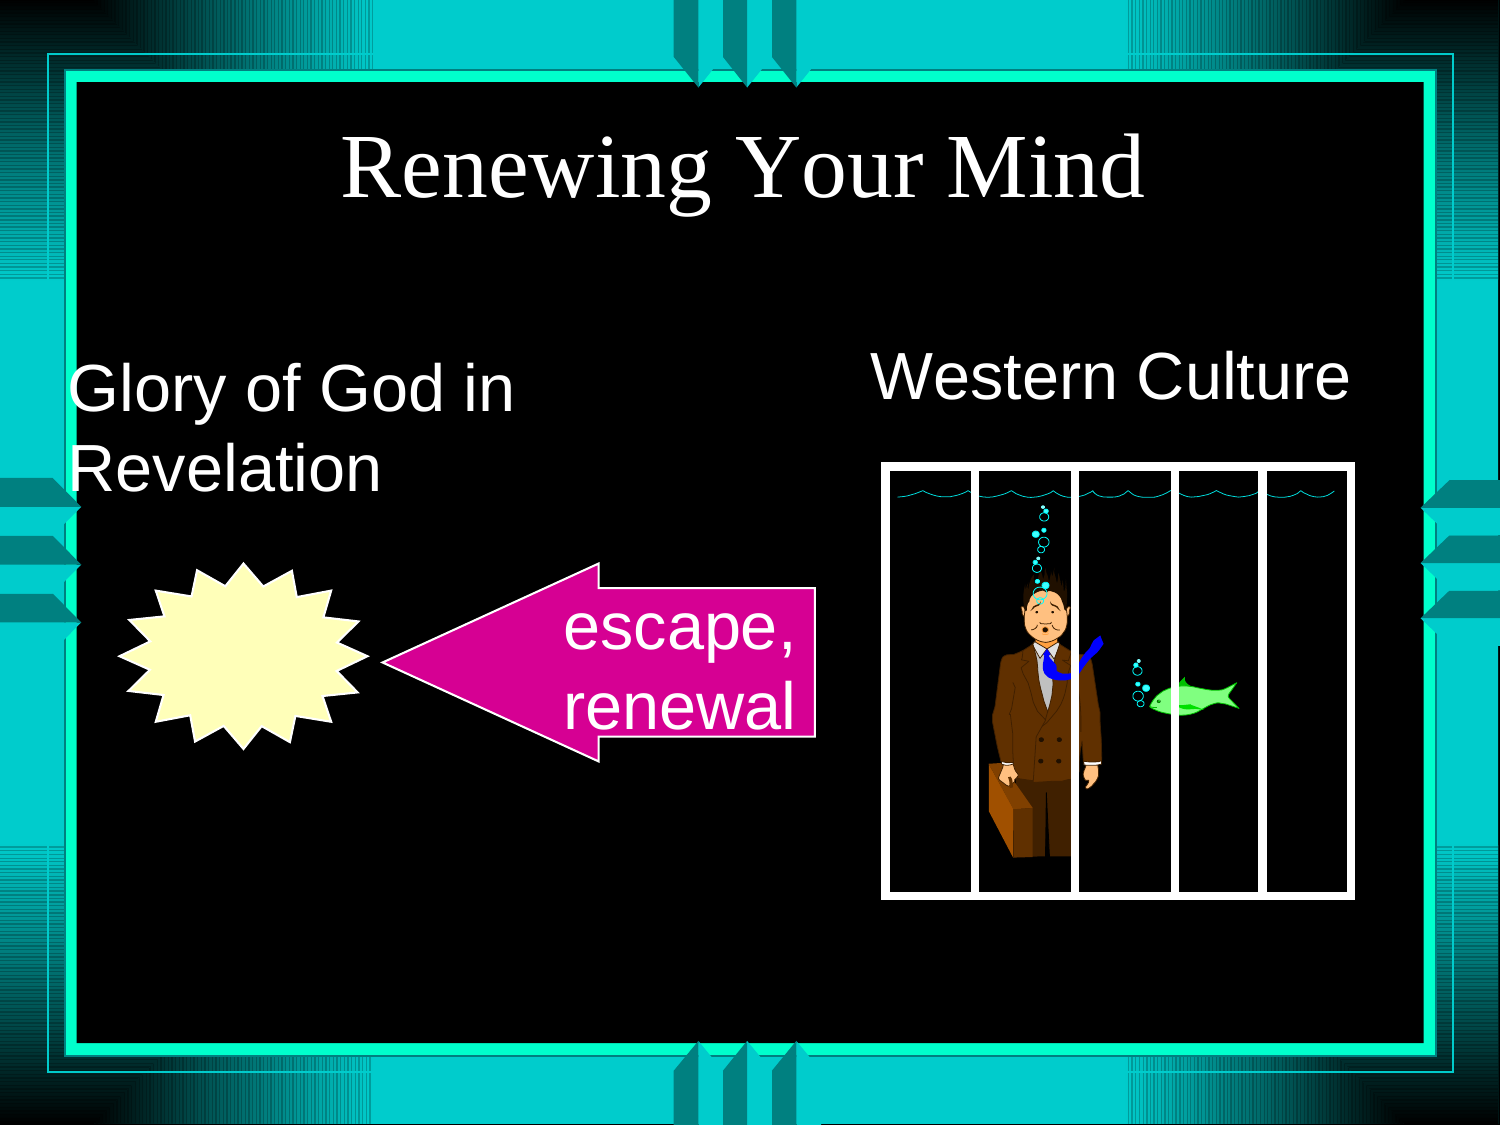

# Renewing Your Mind
Western Culture
Glory of God in Revelation
escape,
renewal